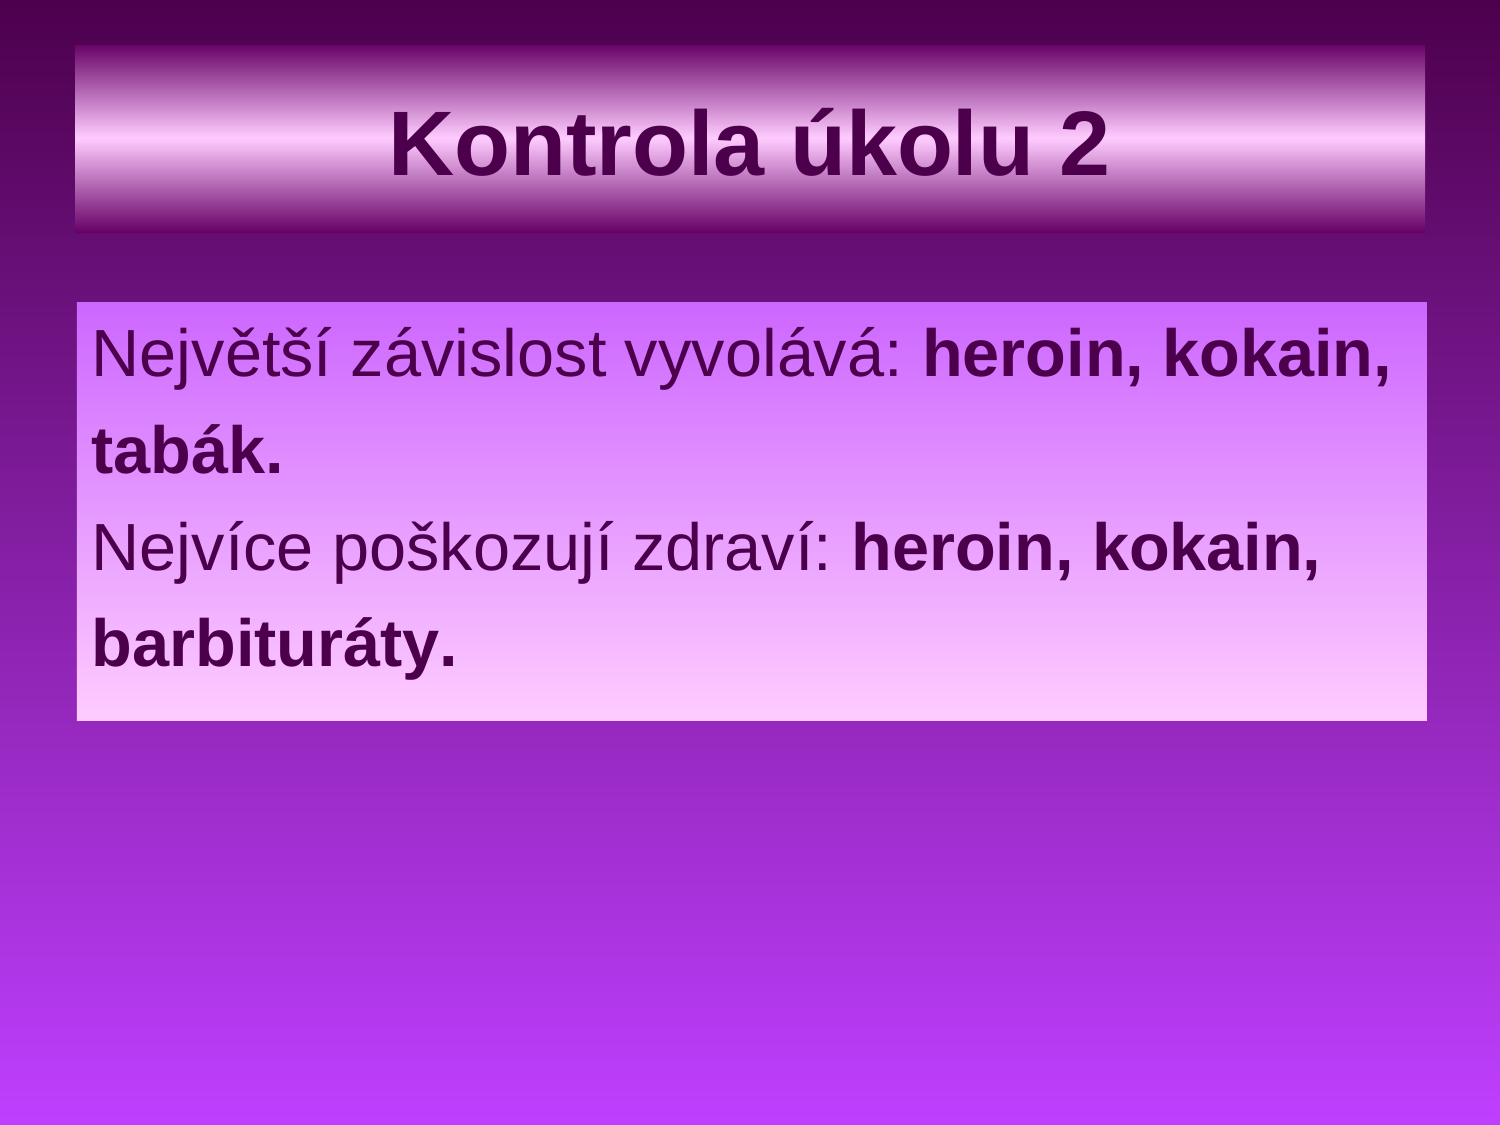

# Kontrola úkolu 2
Největší závislost vyvolává: heroin, kokain,
tabák.
Nejvíce poškozují zdraví: heroin, kokain,
barbituráty.